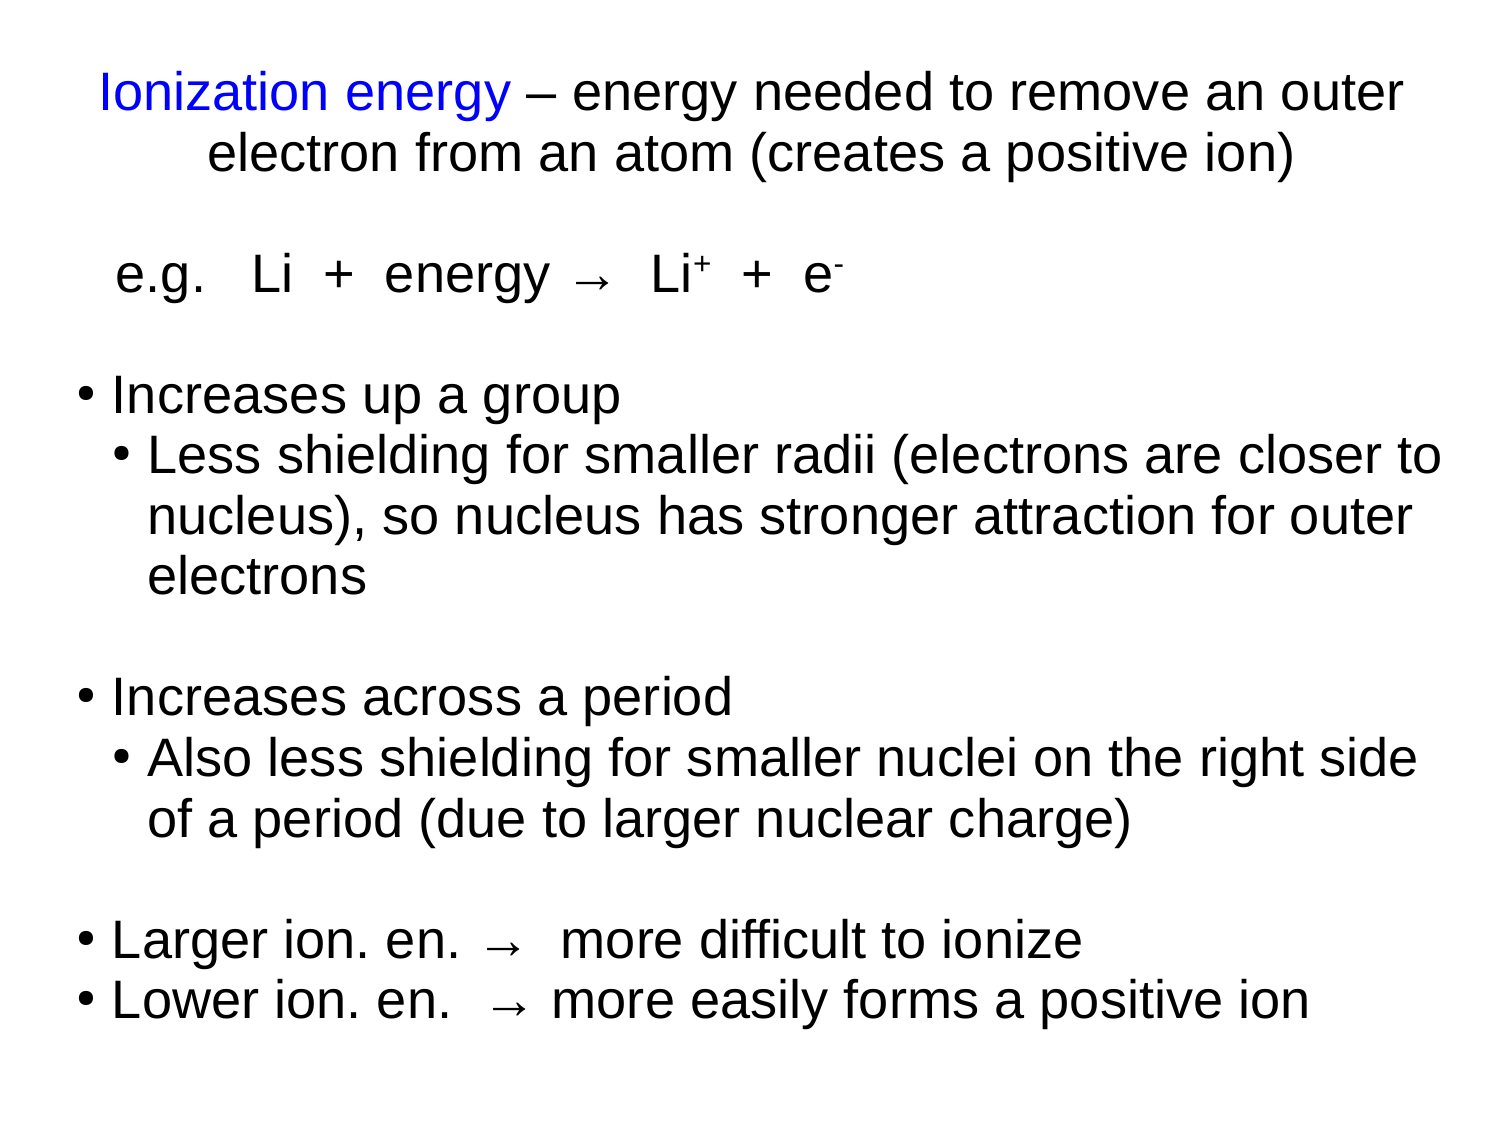

# Ionization energy – energy needed to remove an outer electron from an atom (creates a positive ion)
	e.g. Li + energy → Li+ + e-
Increases up a group
Less shielding for smaller radii (electrons are closer to nucleus), so nucleus has stronger attraction for outer electrons
Increases across a period
Also less shielding for smaller nuclei on the right side of a period (due to larger nuclear charge)
Larger ion. en. → more difficult to ionize
Lower ion. en. → more easily forms a positive ion